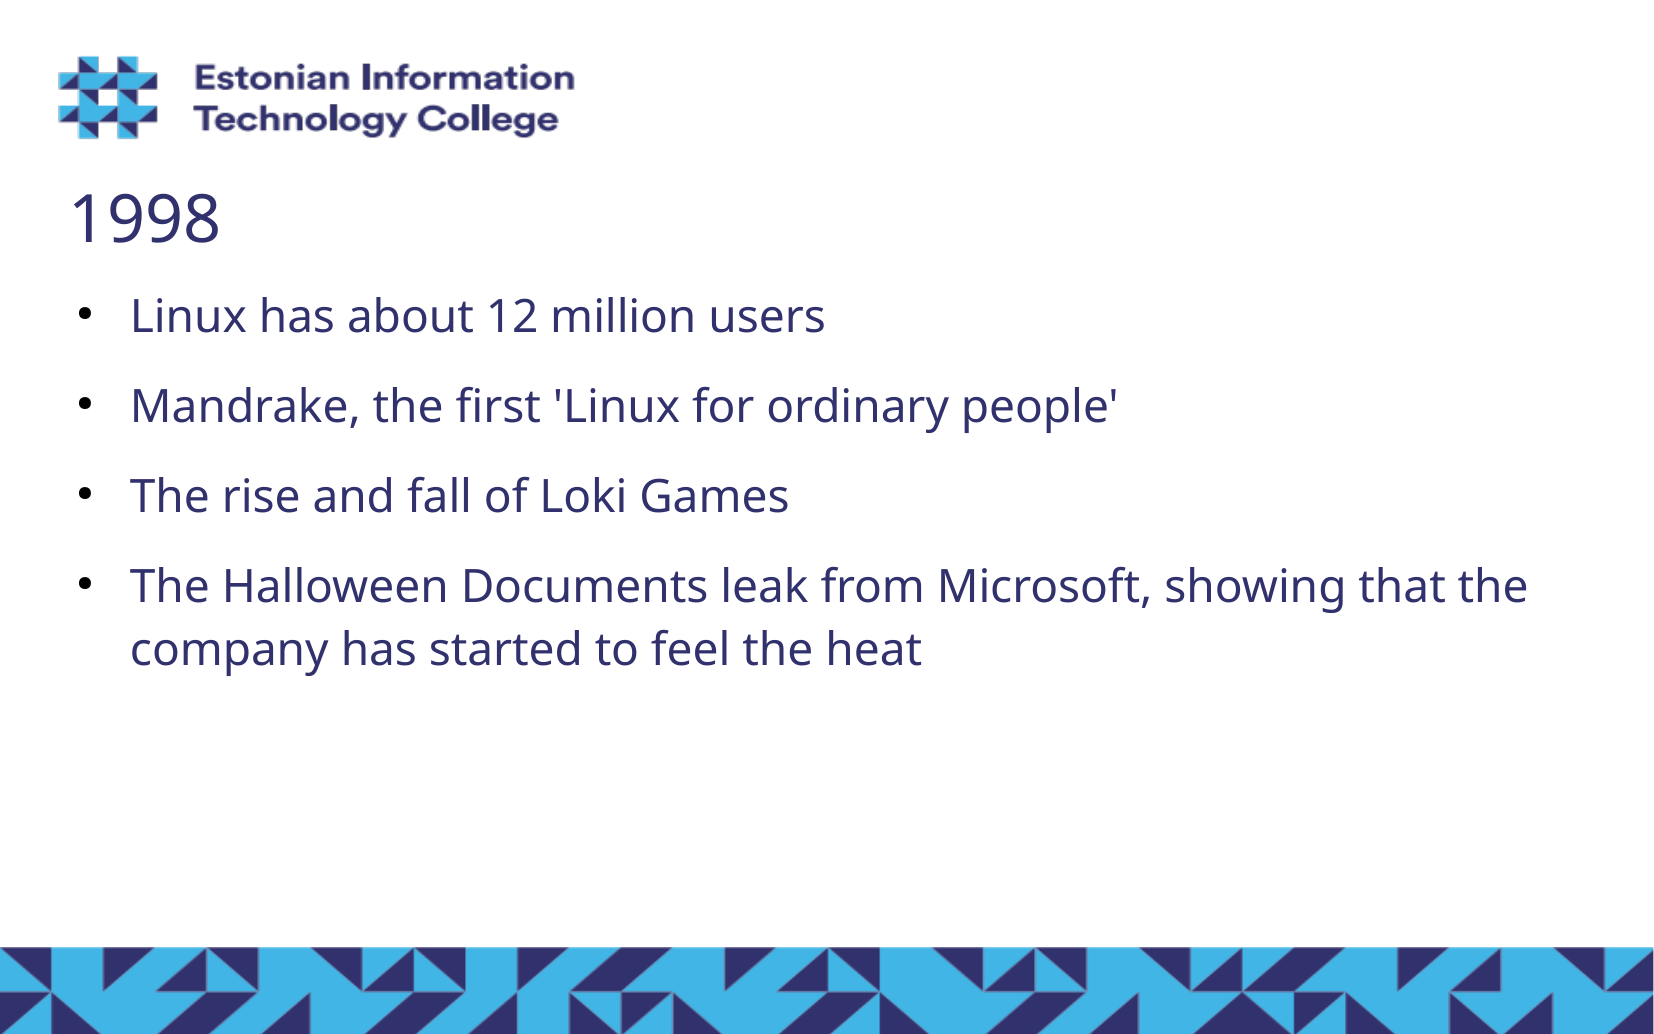

# 1998
Linux has about 12 million users
Mandrake, the first 'Linux for ordinary people'
The rise and fall of Loki Games
The Halloween Documents leak from Microsoft, showing that the company has started to feel the heat